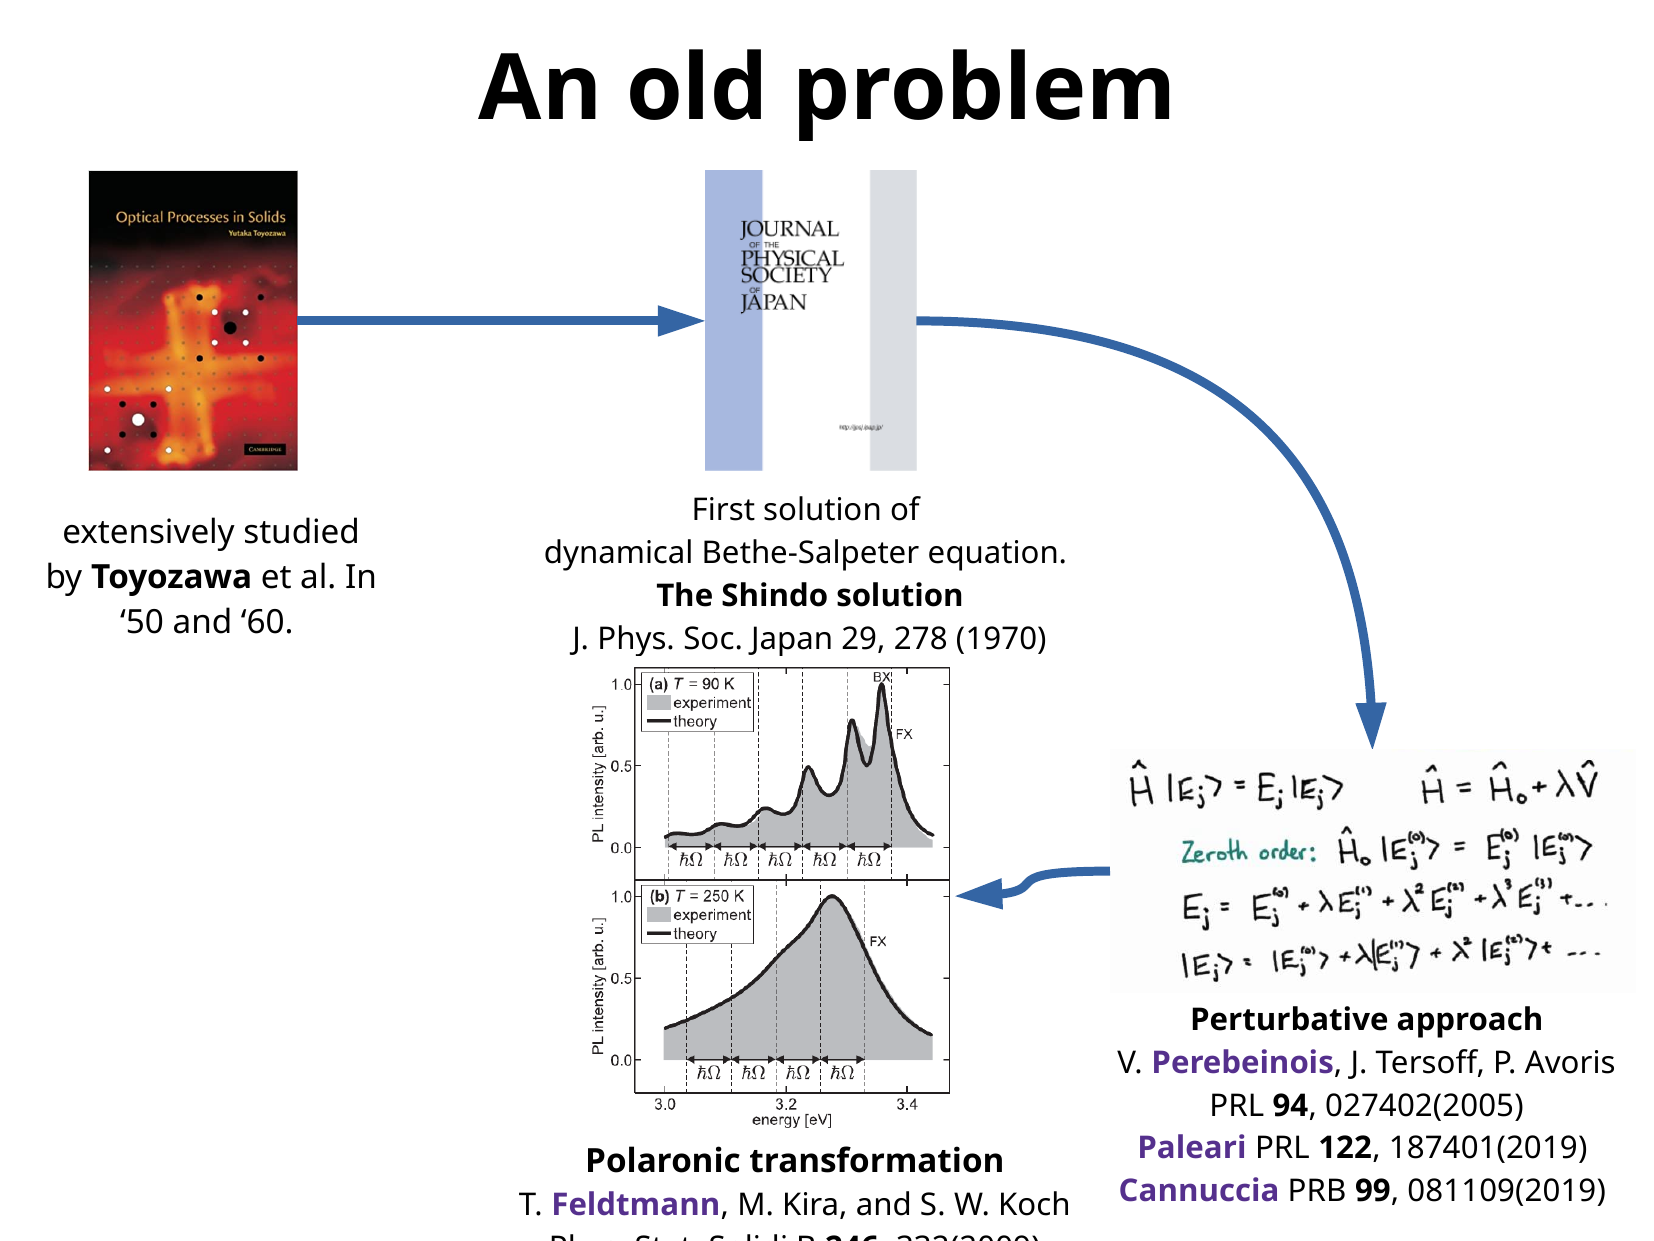

# An old problem
First solution of
dynamical Bethe-Salpeter equation.
The Shindo solution
J. Phys. Soc. Japan 29, 278 (1970)
extensively studied
by Toyozawa et al. In ‘50 and ‘60.
Perturbative approach
V. Perebeinois, J. Tersoff, P. Avoris
PRL 94, 027402(2005)
Paleari PRL 122, 187401(2019)
Cannuccia PRB 99, 081109(2019)
Polaronic transformation
T. Feldtmann, M. Kira, and S. W. Koch
Phys. Stat. Solidi B 246, 332(2009)